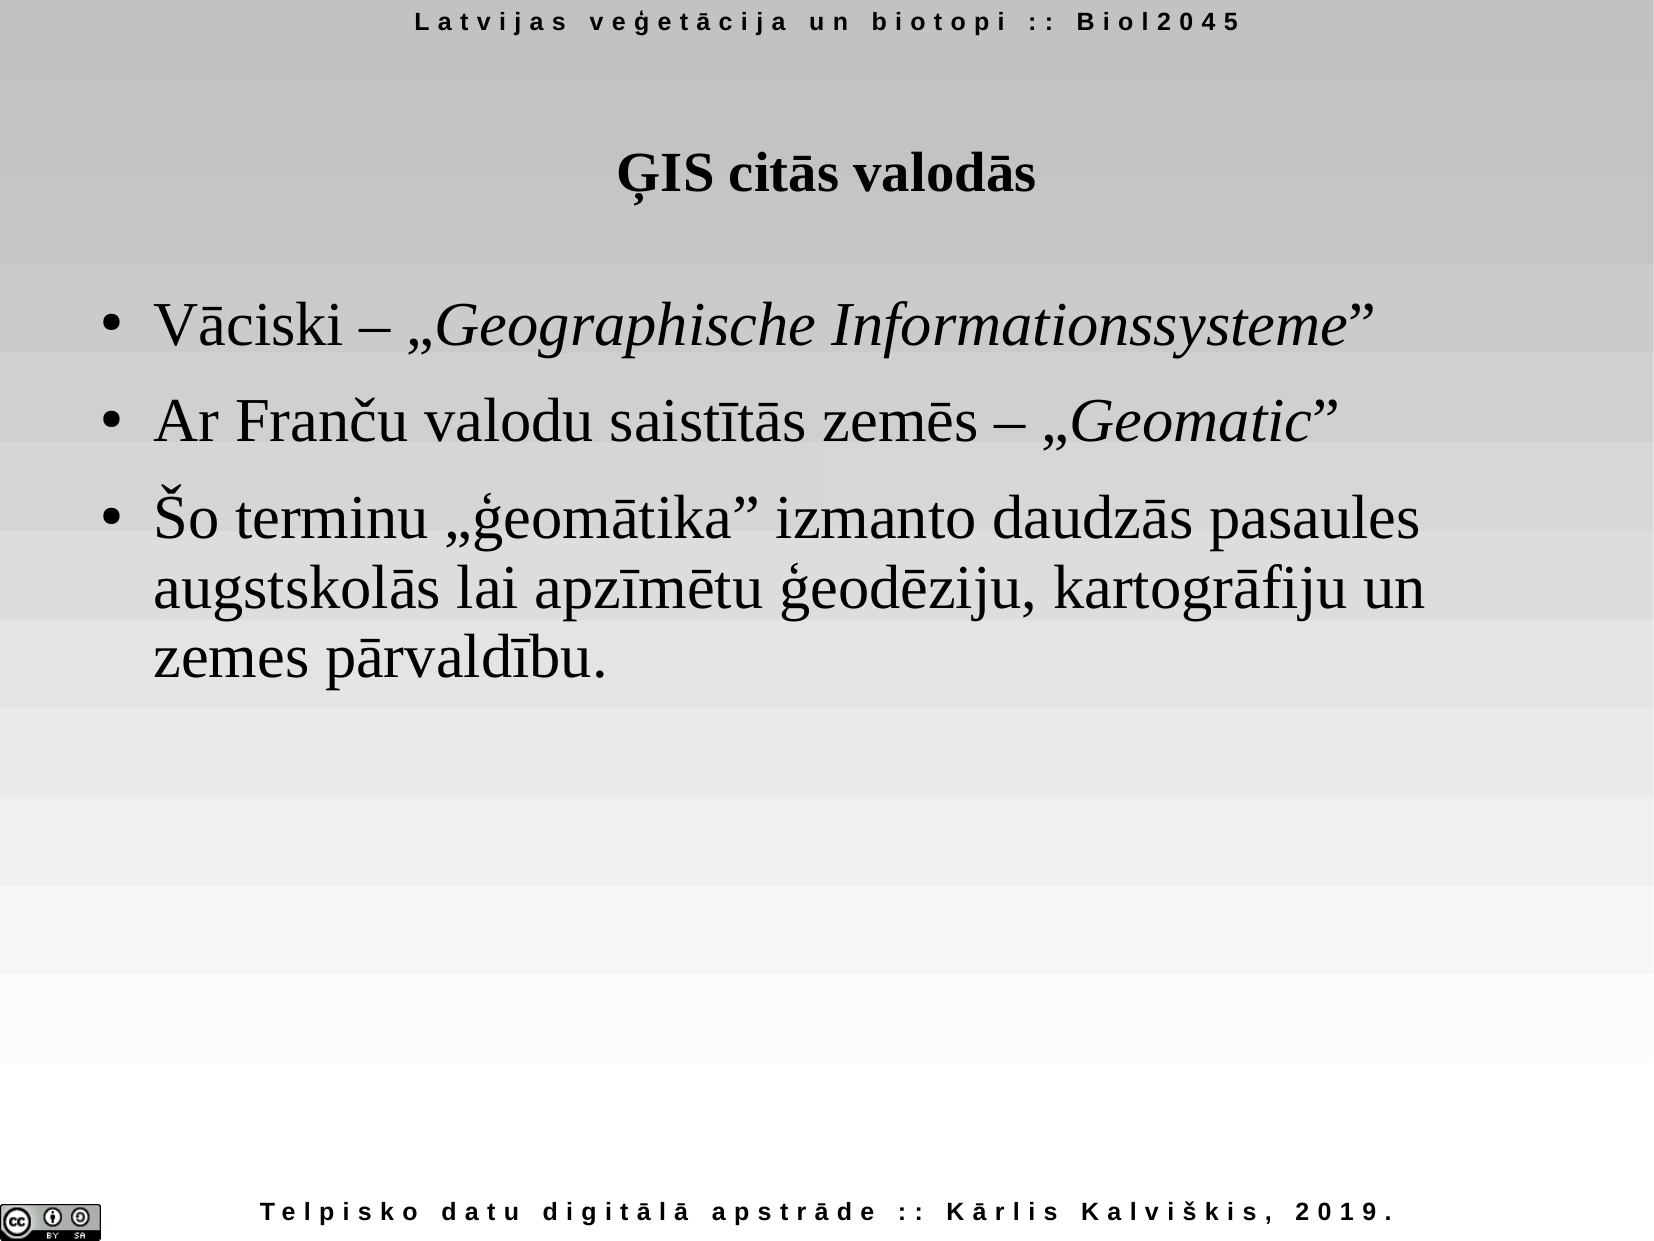

# ĢIS citās valodās
Vāciski – „Geographische Informationssysteme”
Ar Franču valodu saistītās zemēs – „Geomatic”
Šo terminu „ģeomātika” izmanto daudzās pasaules augstskolās lai apzīmētu ģeodēziju, kartogrāfiju un zemes pārvaldību.